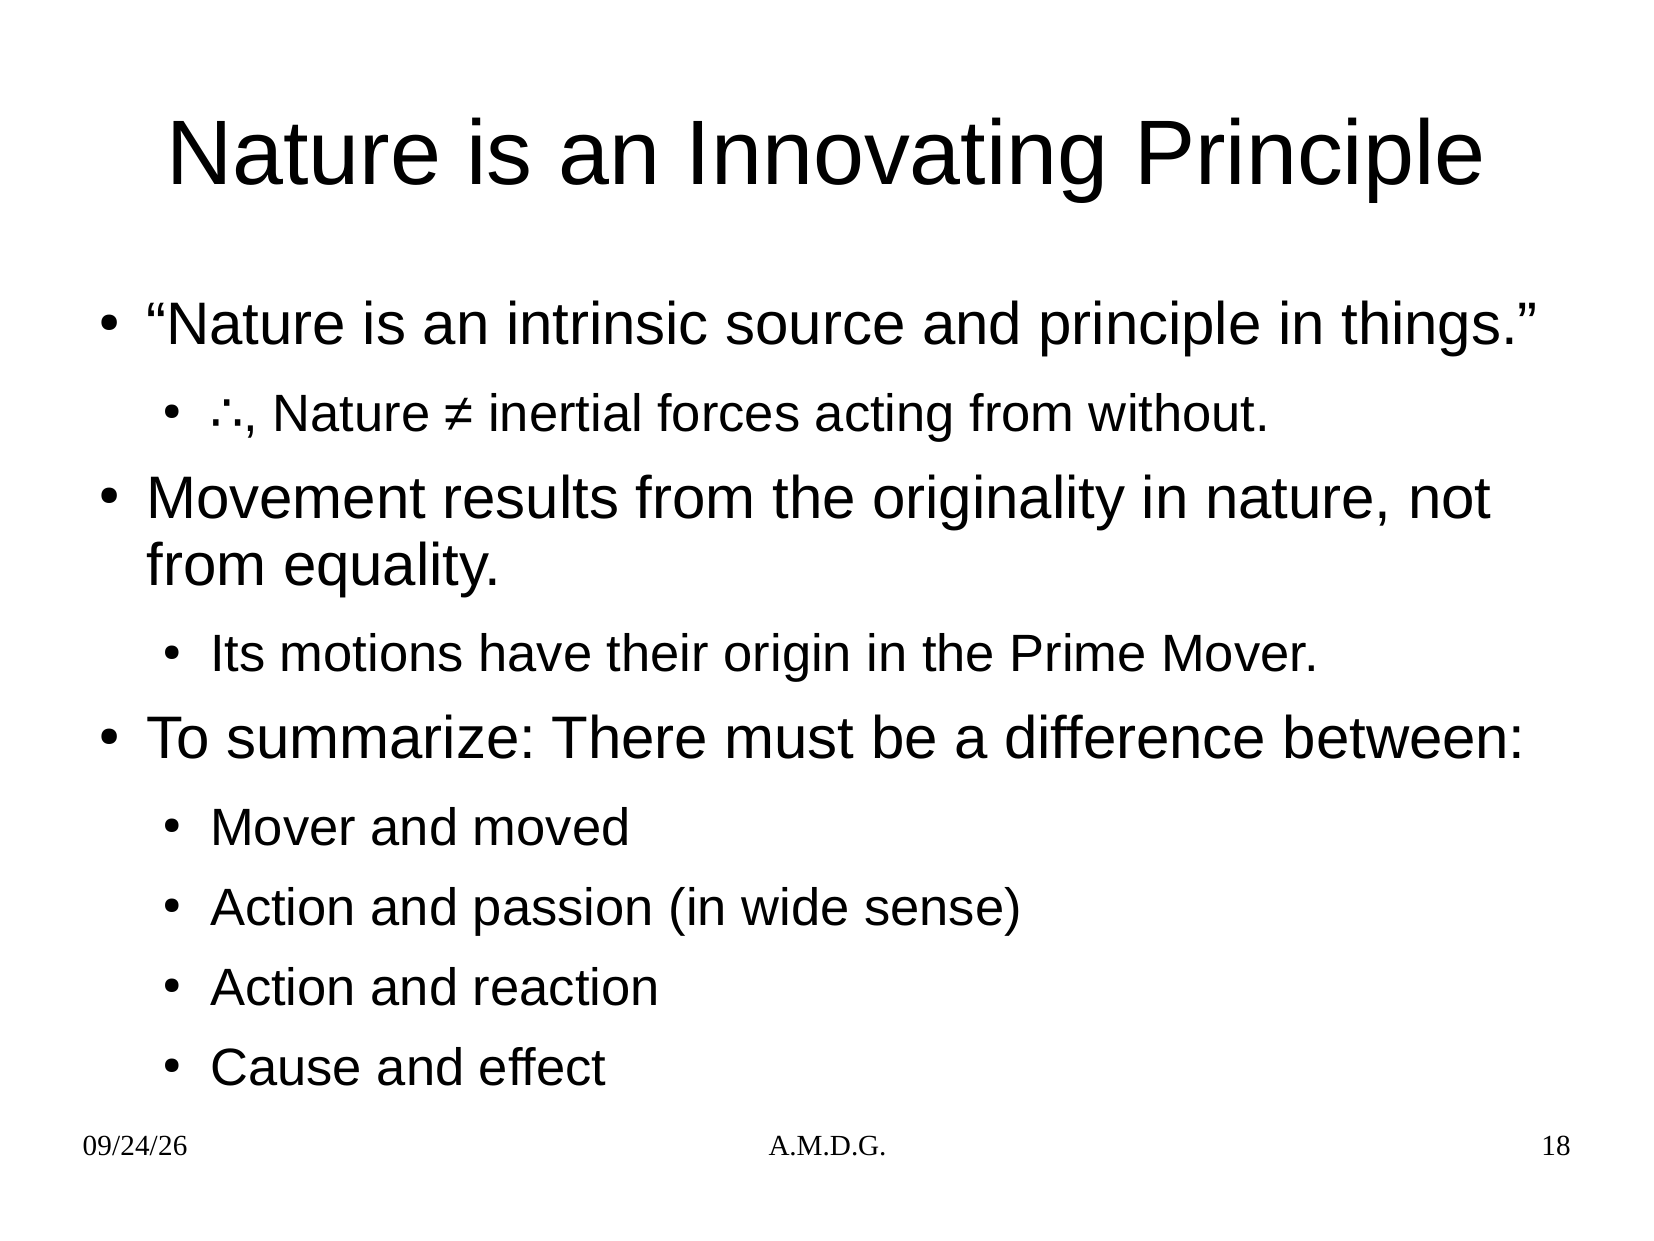

Nature is an Innovating Principle
# “Nature is an intrinsic source and principle in things.”
∴, Nature ≠ inertial forces acting from without.
Movement results from the originality in nature, not from equality.
Its motions have their origin in the Prime Mover.
To summarize: There must be a difference between:
Mover and moved
Action and passion (in wide sense)
Action and reaction
Cause and effect
A.M.D.G.
18